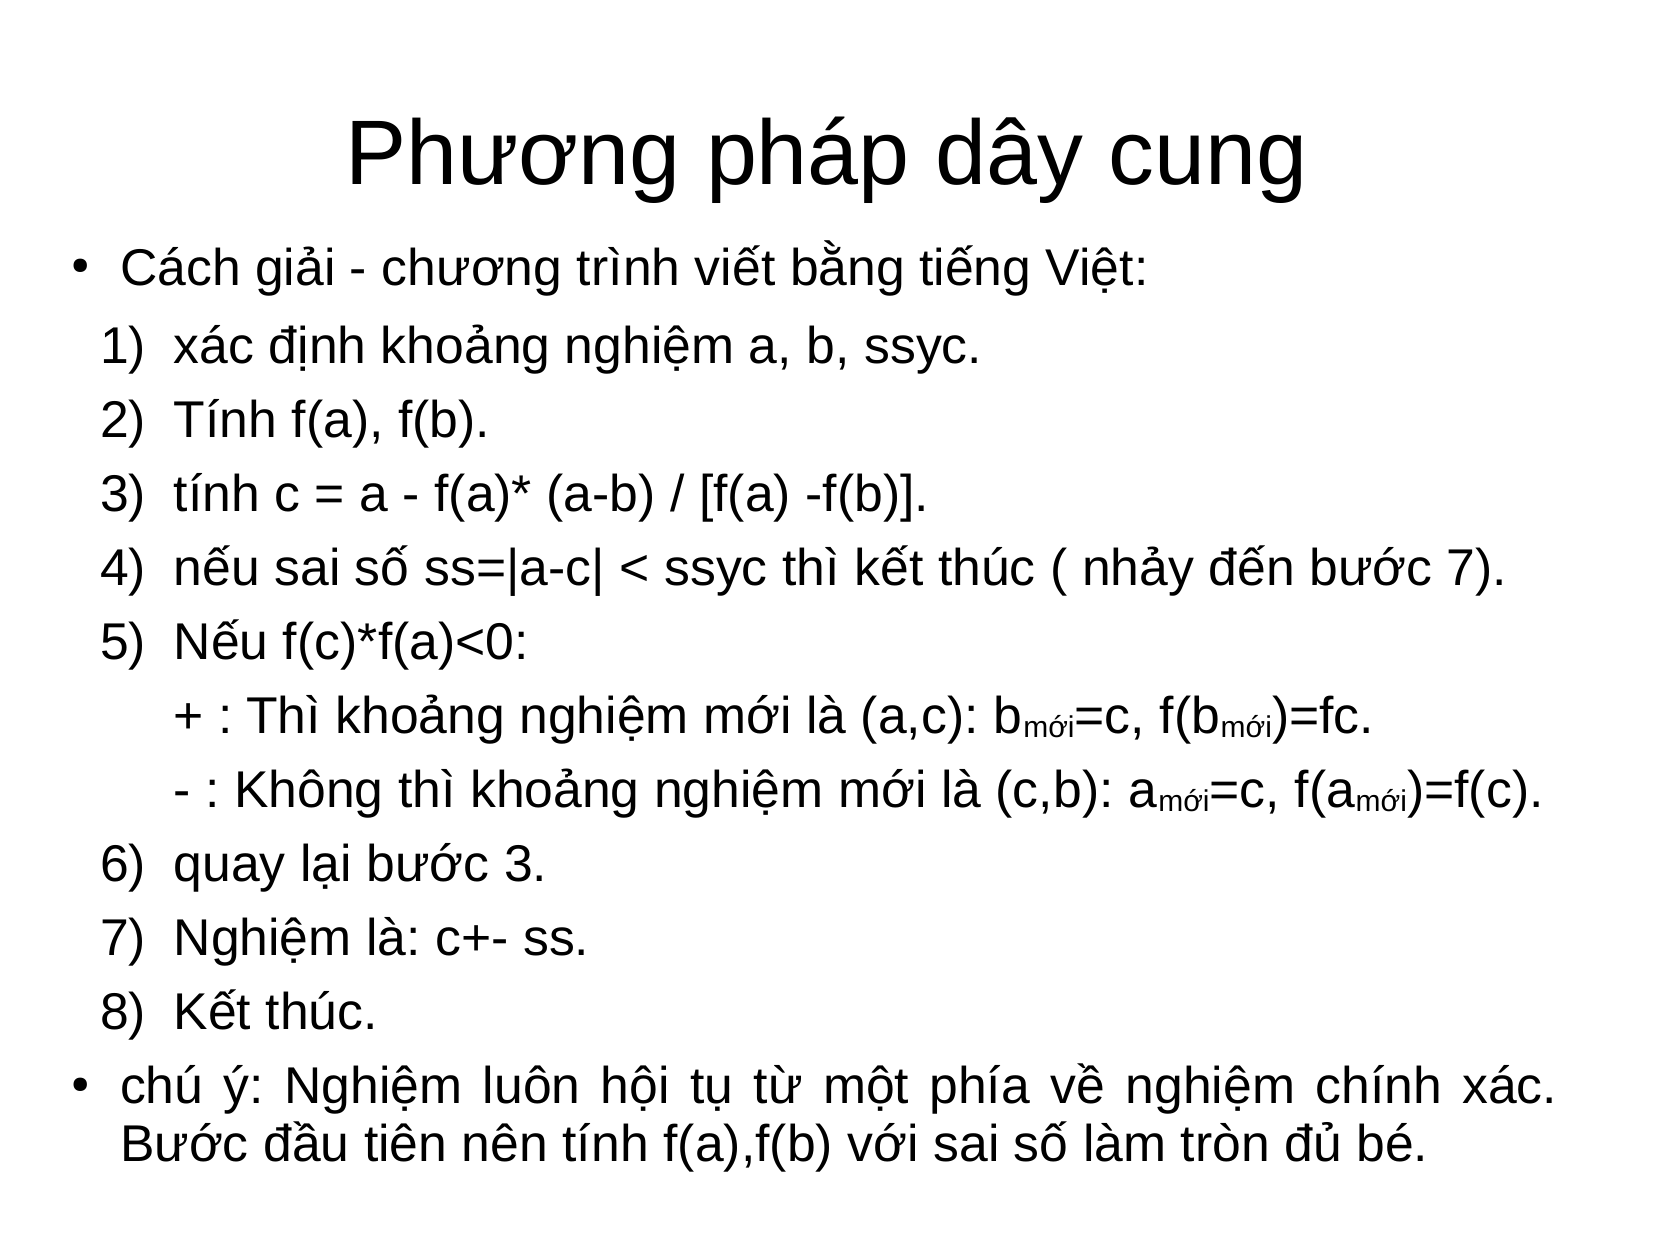

Phương pháp dây cung
# Cách giải - chương trình viết bằng tiếng Việt:
xác định khoảng nghiệm a, b, ssyc.
Tính f(a), f(b).
tính c = a - f(a)* (a-b) / [f(a) -f(b)].
nếu sai số ss=|a-c| < ssyc thì kết thúc ( nhảy đến bước 7).
Nếu f(c)*f(a)<0:
+ : Thì khoảng nghiệm mới là (a,c): bmới=c, f(bmới)=fc.
- : Không thì khoảng nghiệm mới là (c,b): amới=c, f(amới)=f(c).
quay lại bước 3.
Nghiệm là: c+- ss.
Kết thúc.
chú ý: Nghiệm luôn hội tụ từ một phía về nghiệm chính xác. Bước đầu tiên nên tính f(a),f(b) với sai số làm tròn đủ bé.